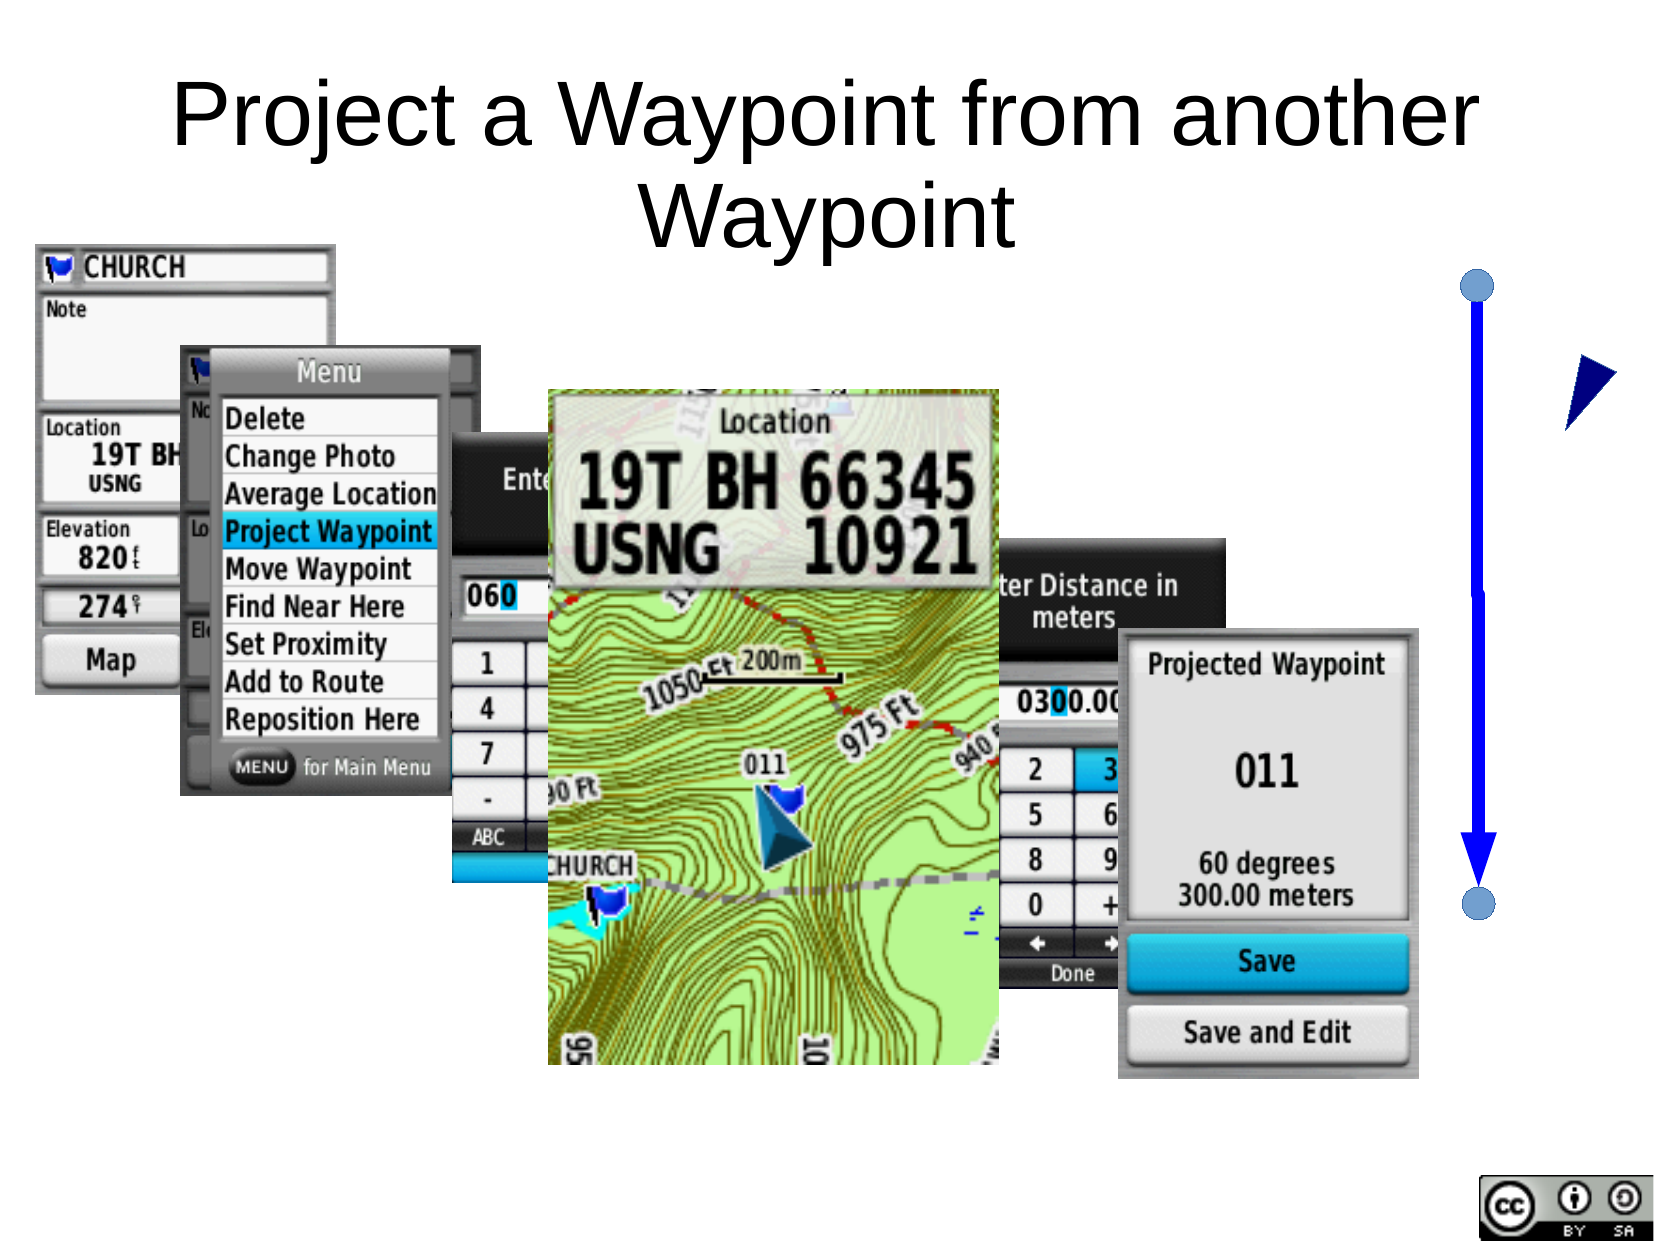

# Project a Waypoint from another Waypoint